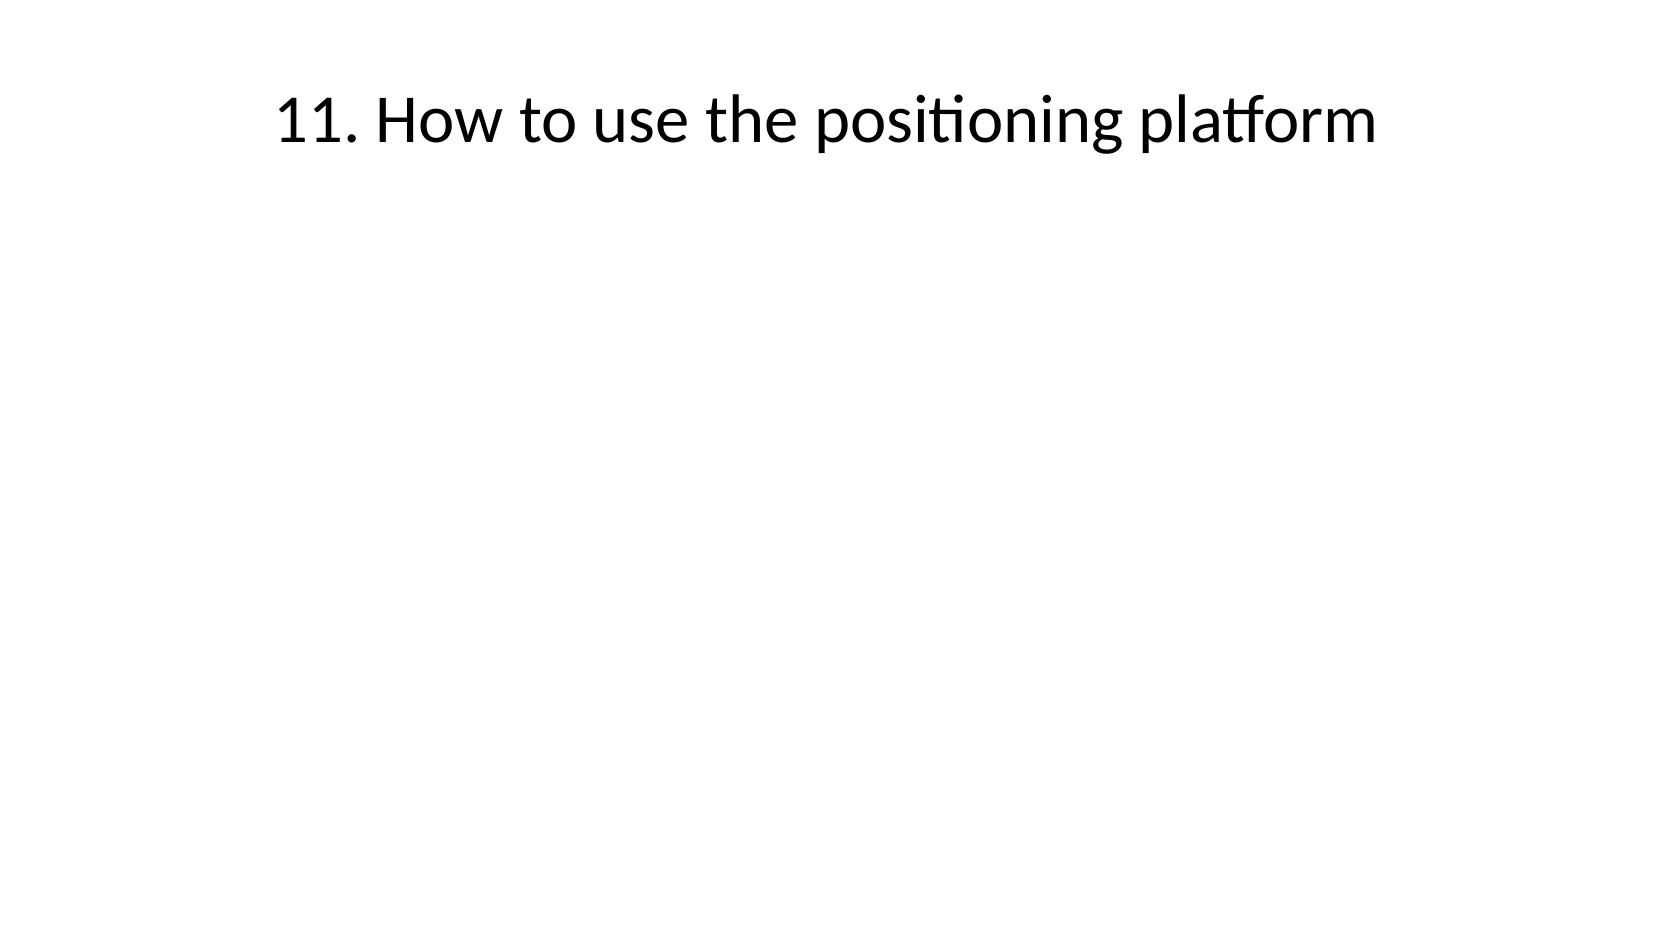

# 11. How to use the positioning platform